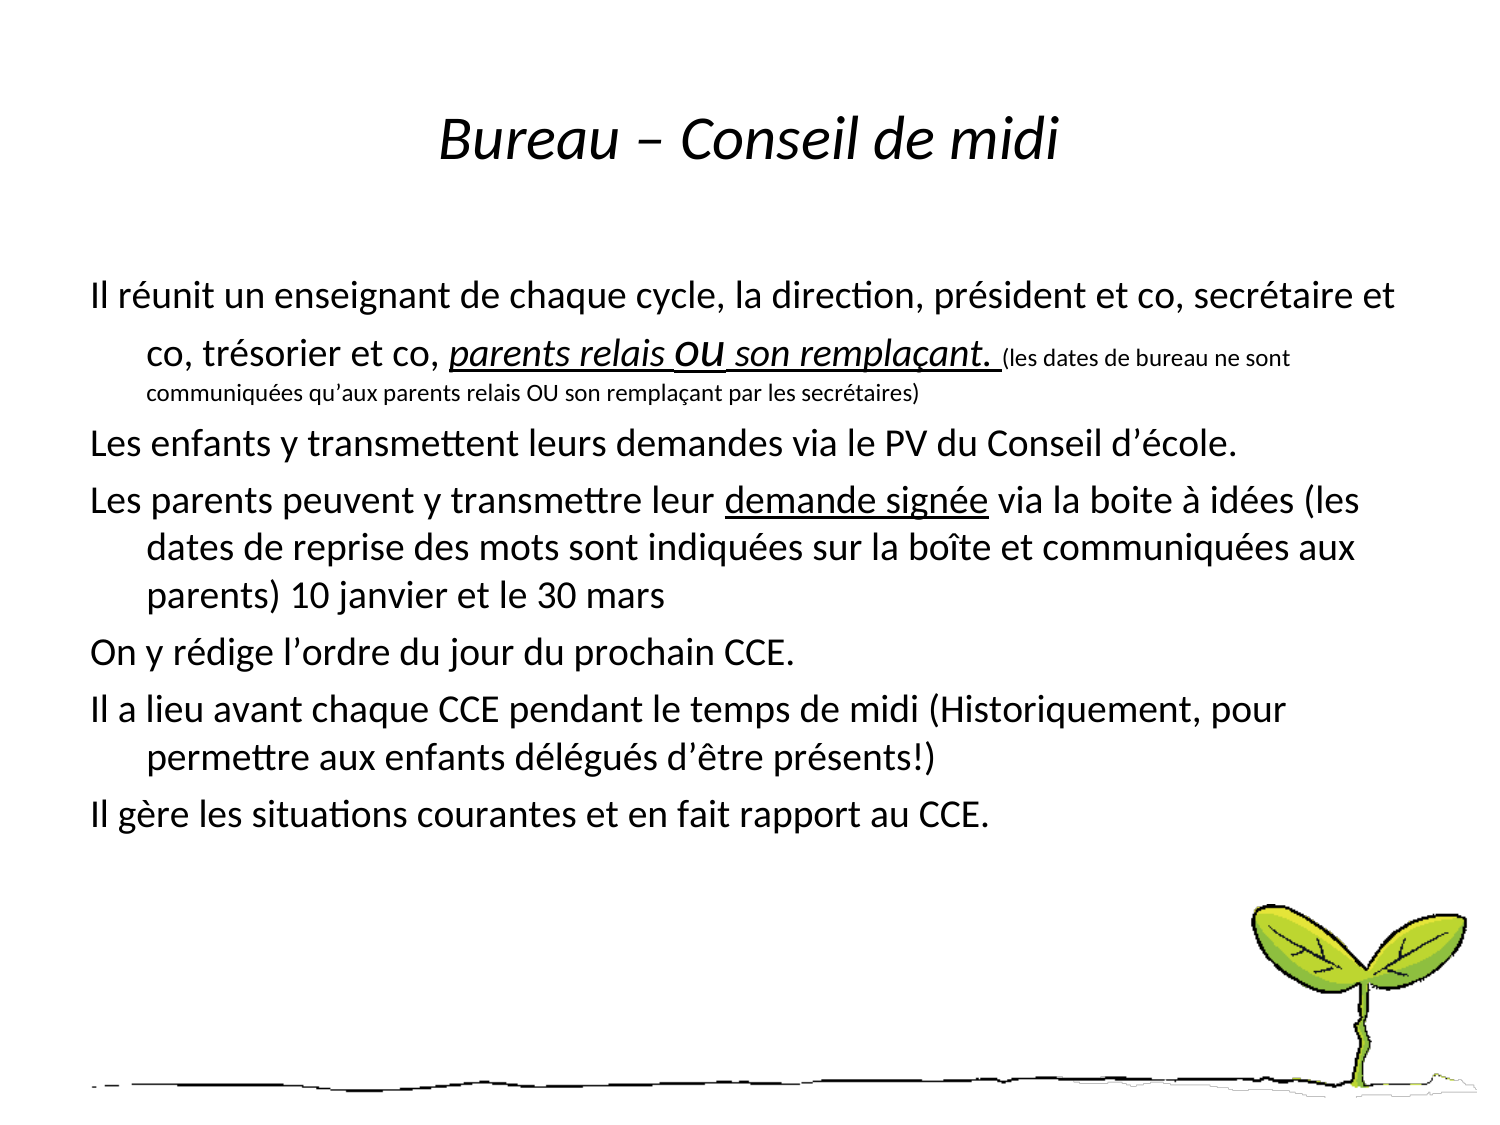

# Bureau – Conseil de midi
Il réunit un enseignant de chaque cycle, la direction, président et co, secrétaire et co, trésorier et co, parents relais ou son remplaçant. (les dates de bureau ne sont communiquées qu’aux parents relais OU son remplaçant par les secrétaires)
Les enfants y transmettent leurs demandes via le PV du Conseil d’école.
Les parents peuvent y transmettre leur demande signée via la boite à idées (les dates de reprise des mots sont indiquées sur la boîte et communiquées aux parents) 10 janvier et le 30 mars
On y rédige l’ordre du jour du prochain CCE.
Il a lieu avant chaque CCE pendant le temps de midi (Historiquement, pour permettre aux enfants délégués d’être présents!)
Il gère les situations courantes et en fait rapport au CCE.